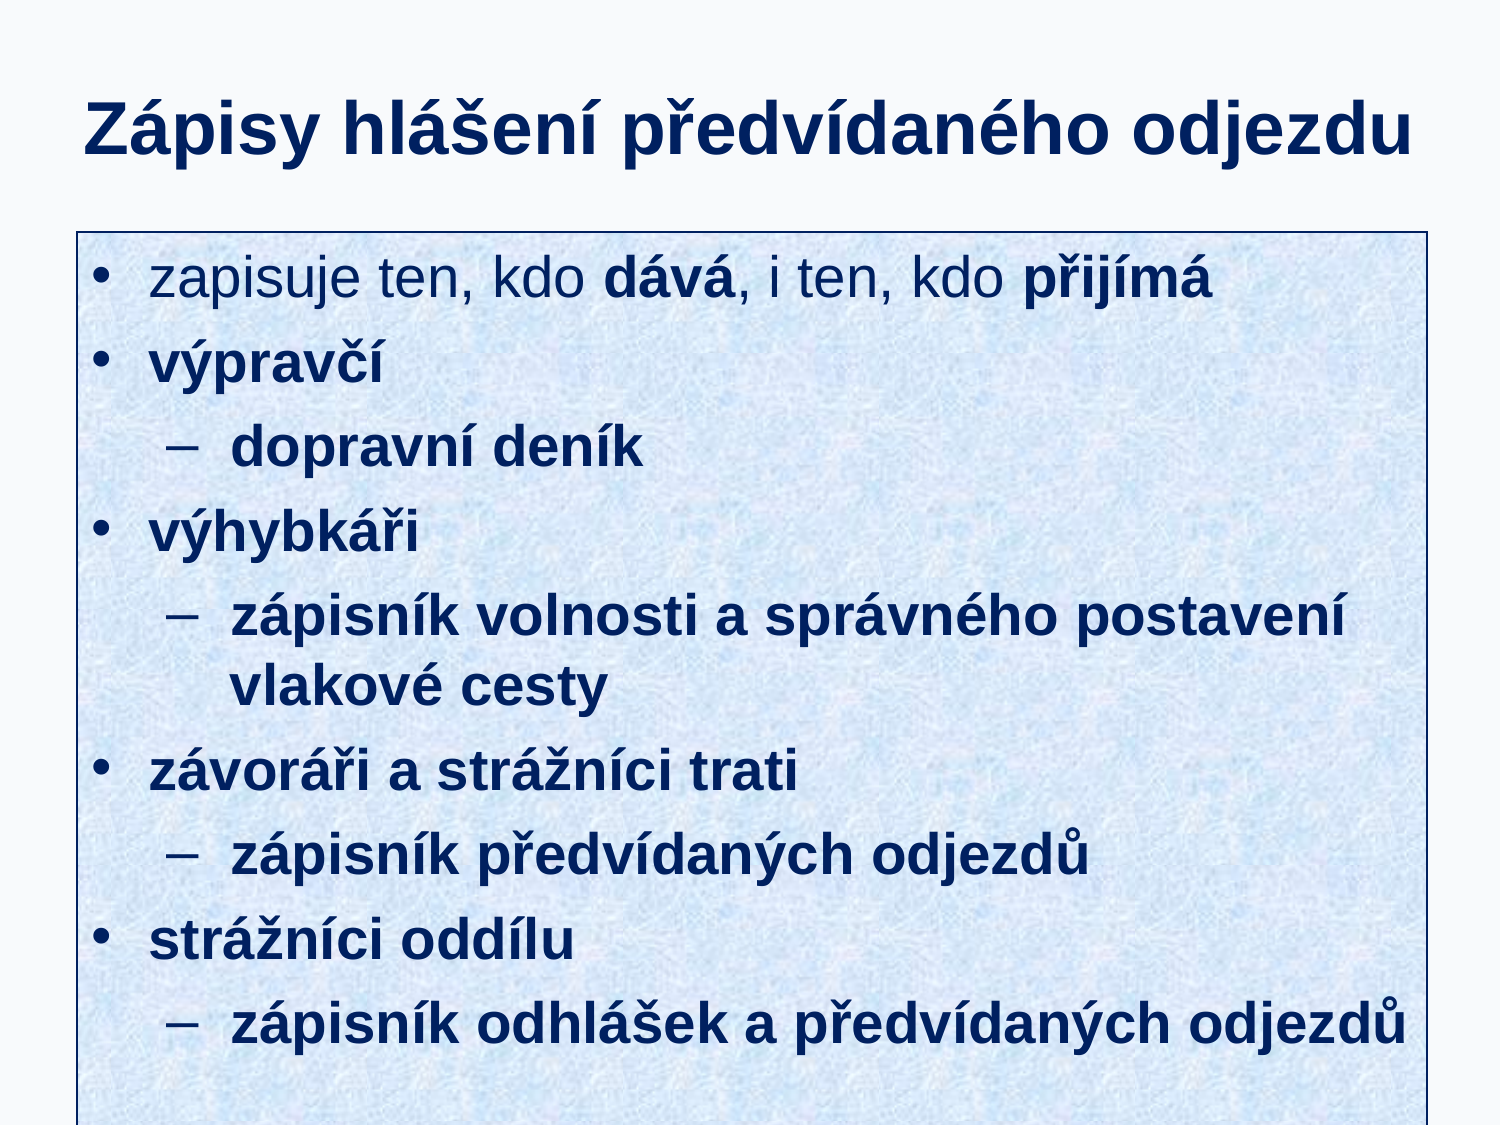

# Zápisy hlášení předvídaného odjezdu
zapisuje ten, kdo dává, i ten, kdo přijímá
výpravčí
 dopravní deník
výhybkáři
 zápisník volnosti a správného postavení
 vlakové cesty
závoráři a strážníci trati
 zápisník předvídaných odjezdů
strážníci oddílu
 zápisník odhlášek a předvídaných odjezdů